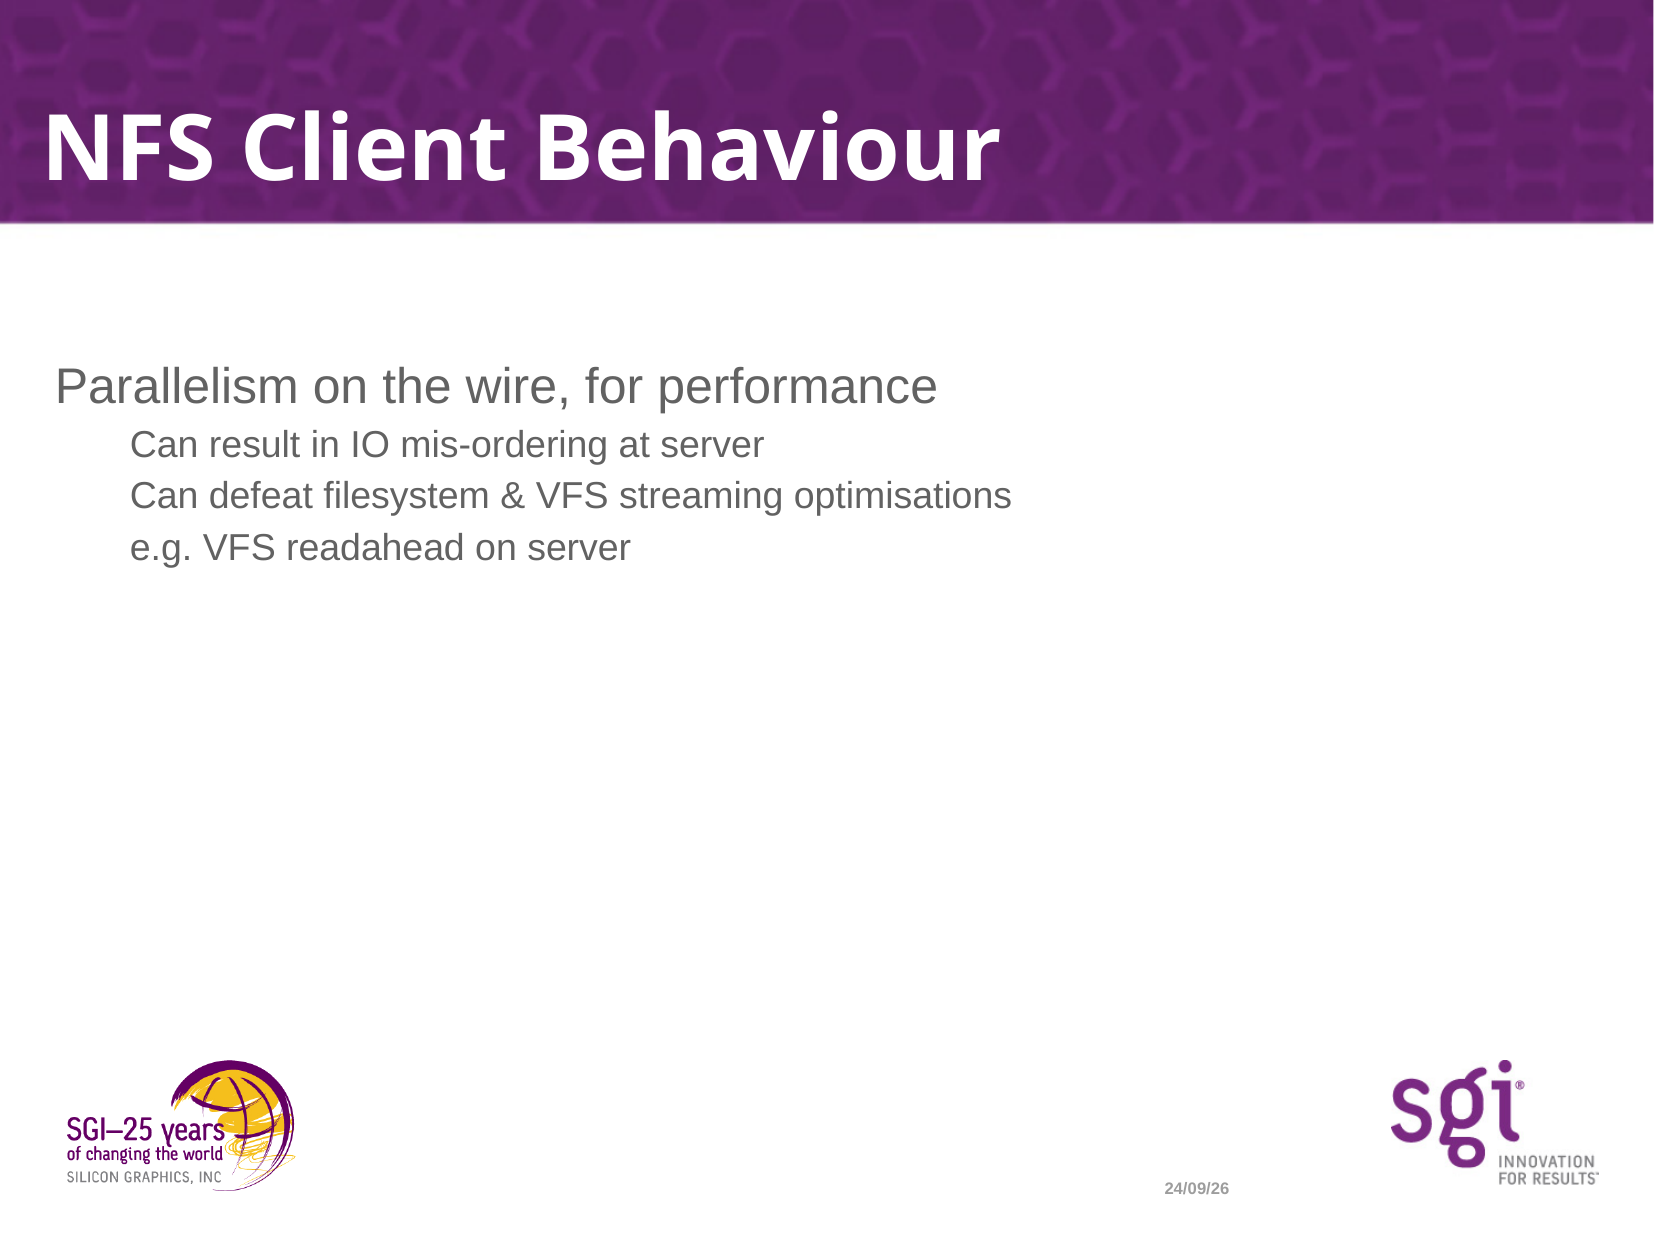

# NFS Client Behaviour
Parallelism on the wire, for performance
Can result in IO mis-ordering at server
Can defeat filesystem & VFS streaming optimisations
e.g. VFS readahead on server